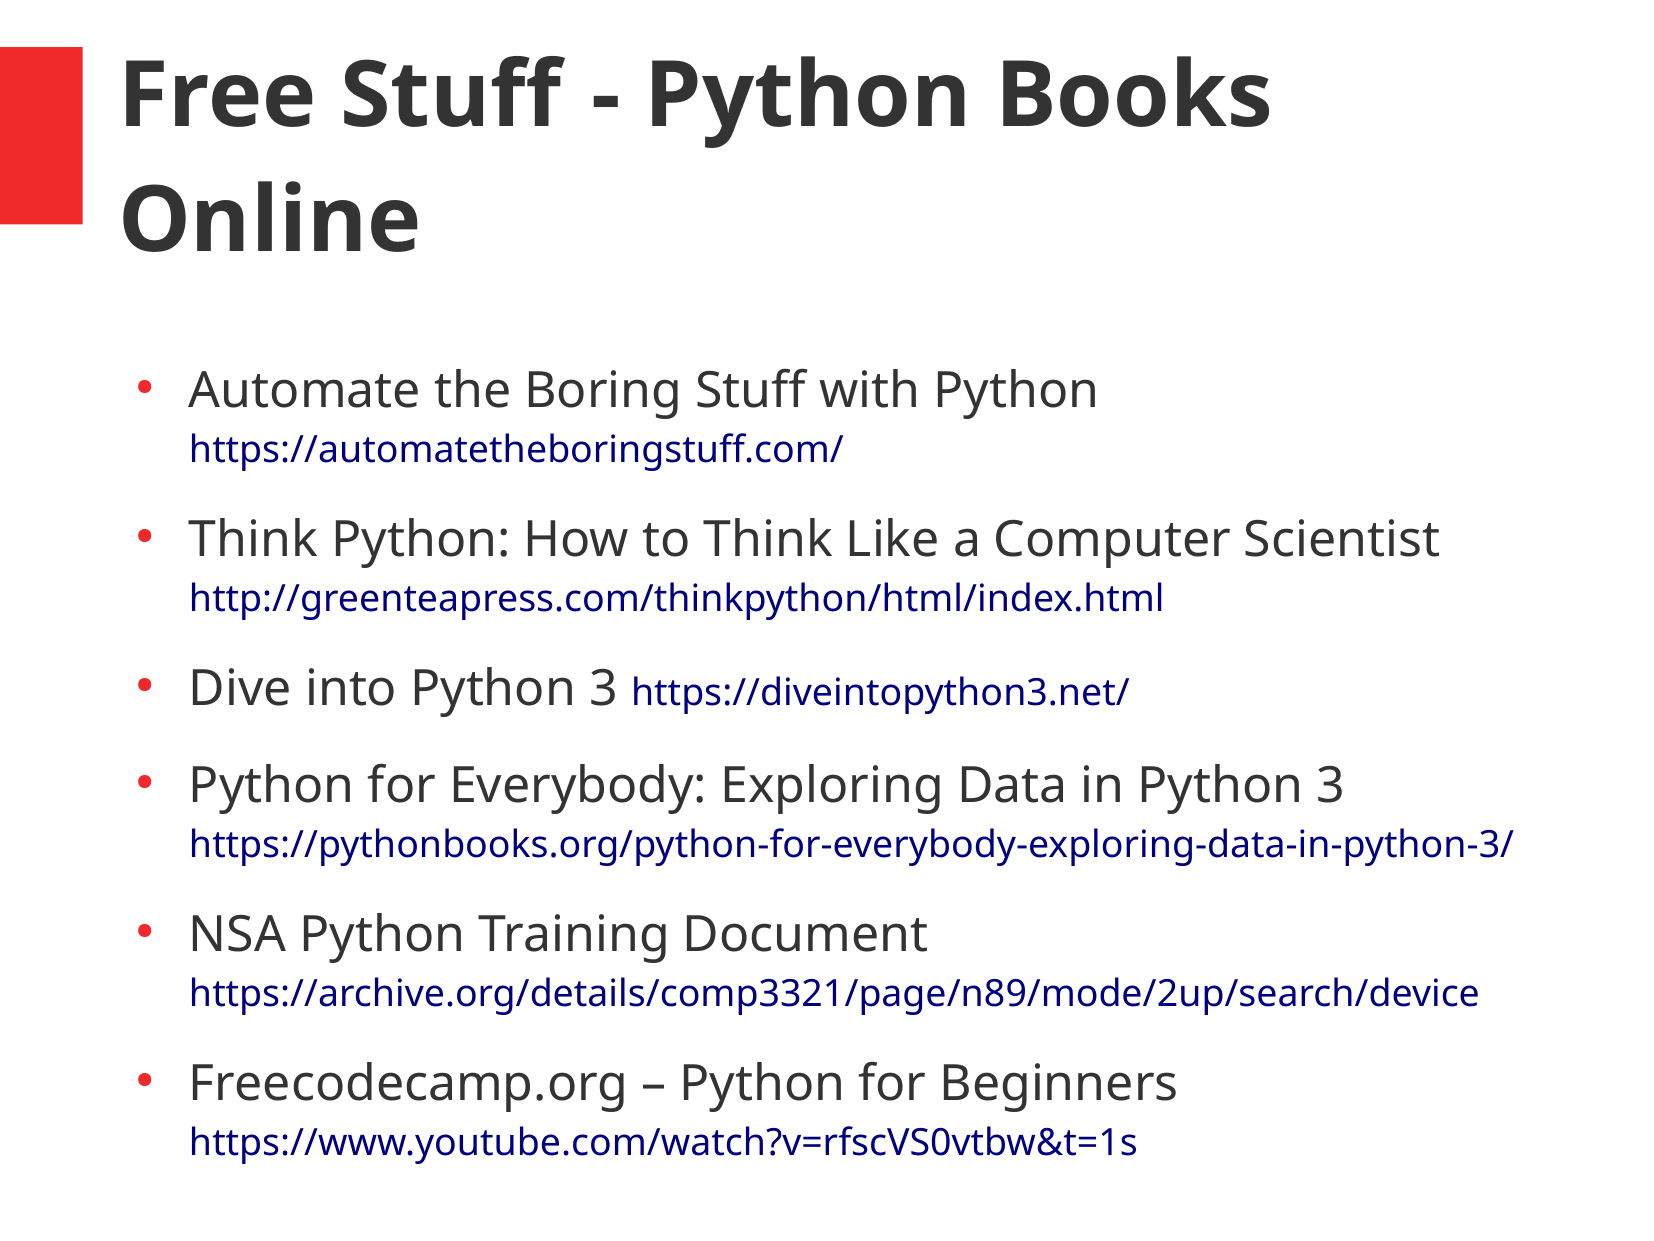

# Free Stuff	 - Python Books Online
Automate the Boring Stuff with Python https://automatetheboringstuff.com/
Think Python: How to Think Like a Computer Scientist http://greenteapress.com/thinkpython/html/index.html
Dive into Python 3 https://diveintopython3.net/
Python for Everybody: Exploring Data in Python 3 https://pythonbooks.org/python-for-everybody-exploring-data-in-python-3/
NSA Python Training Document https://archive.org/details/comp3321/page/n89/mode/2up/search/device
Freecodecamp.org – Python for Beginners https://www.youtube.com/watch?v=rfscVS0vtbw&t=1s